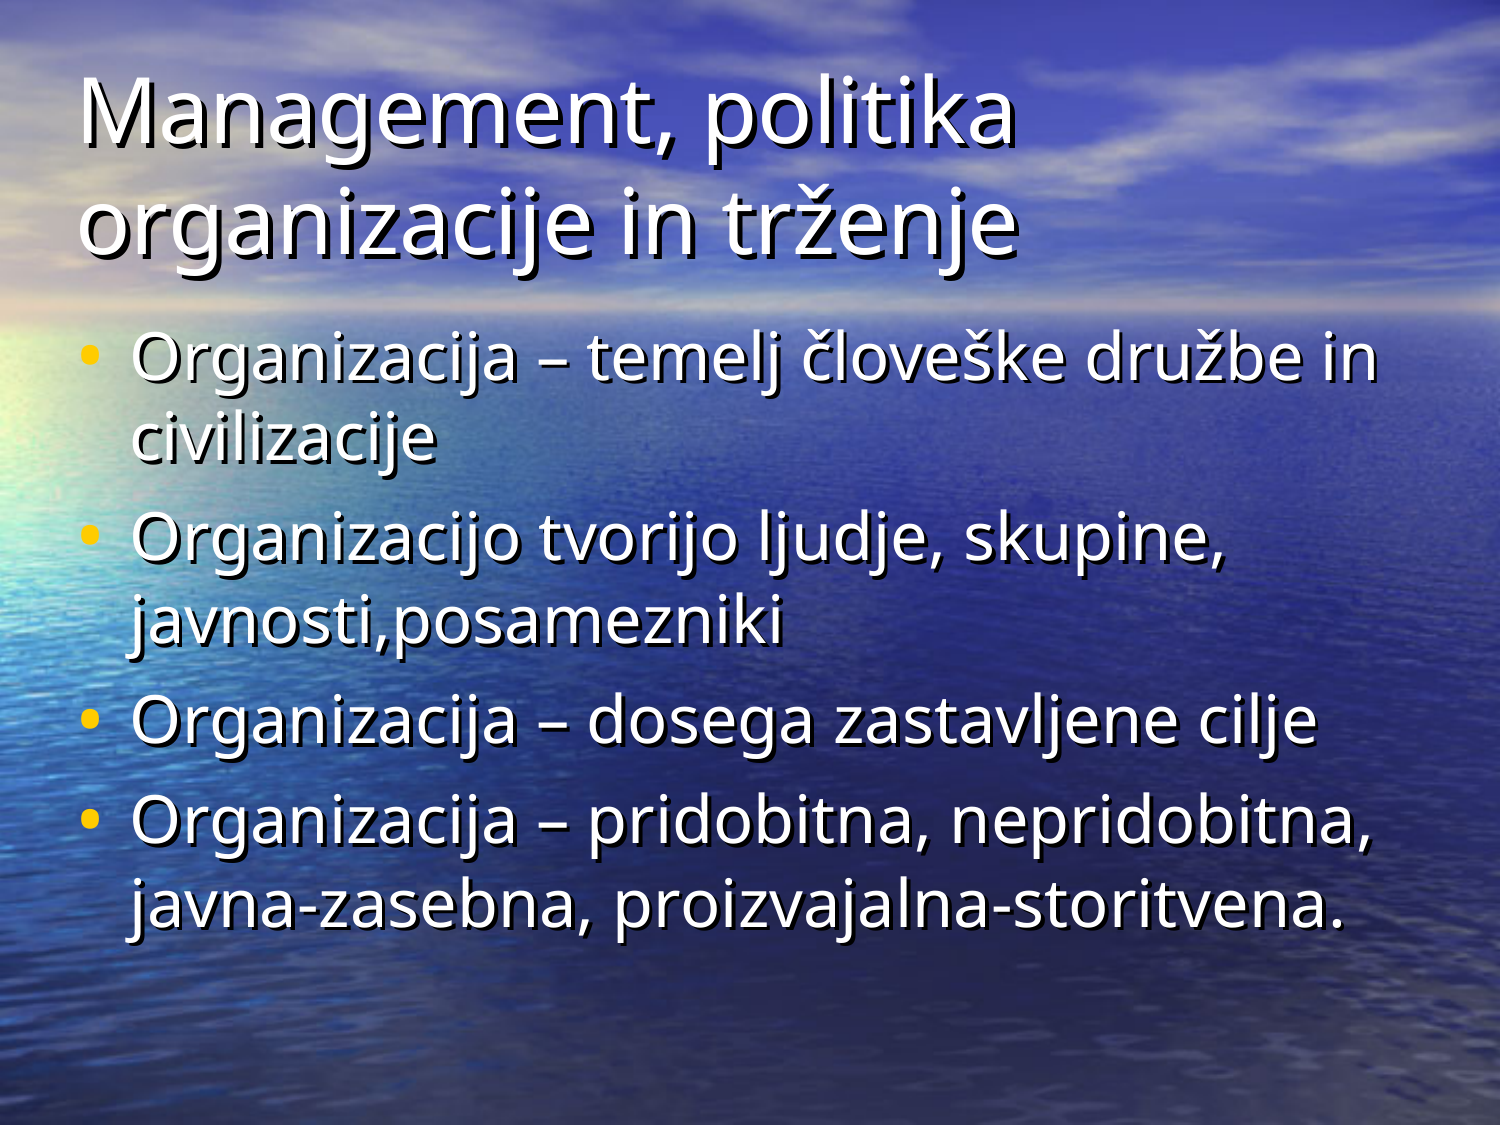

# Management, politika organizacije in trženje
Organizacija – temelj človeške družbe in civilizacije
Organizacijo tvorijo ljudje, skupine, javnosti,posamezniki
Organizacija – dosega zastavljene cilje
Organizacija – pridobitna, nepridobitna, javna-zasebna, proizvajalna-storitvena.